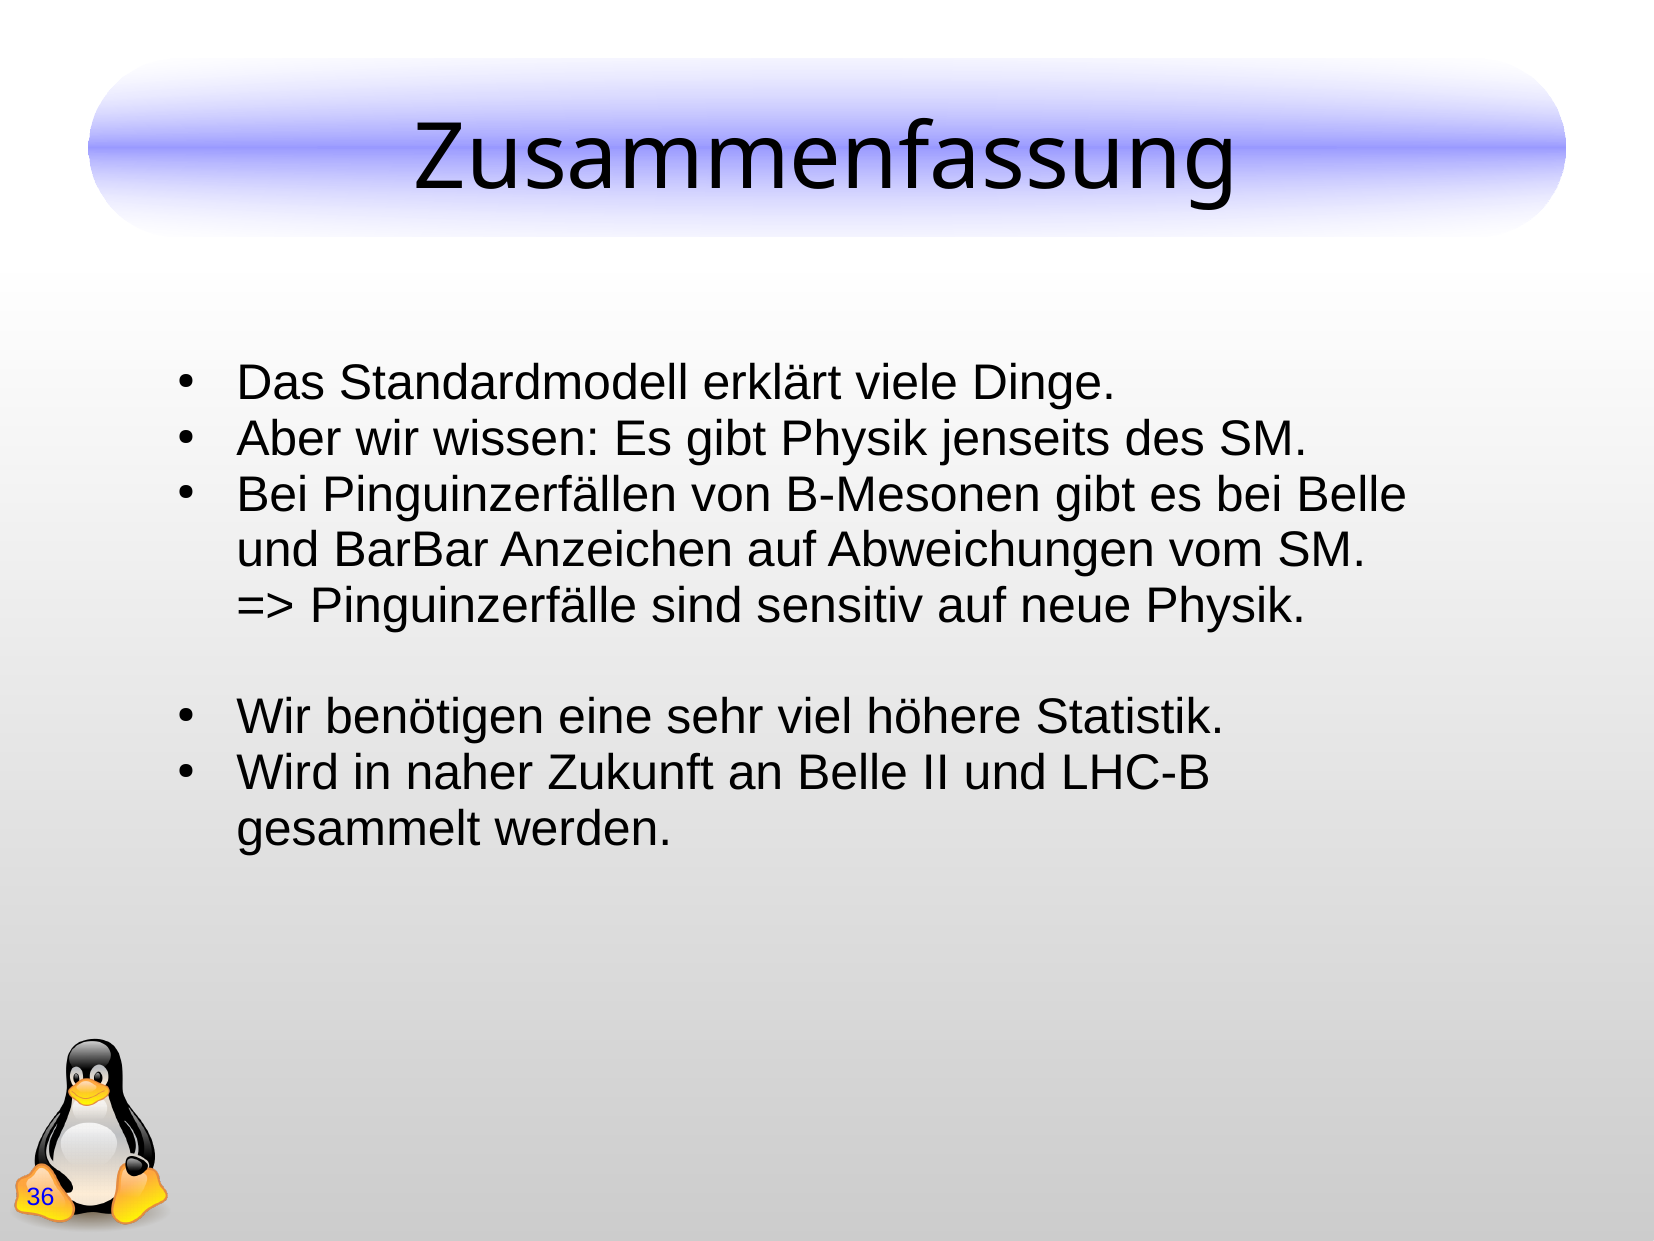

# Zusammenfassung
Das Standardmodell erklärt viele Dinge.
Aber wir wissen: Es gibt Physik jenseits des SM.
Bei Pinguinzerfällen von B-Mesonen gibt es bei Belle und BarBar Anzeichen auf Abweichungen vom SM.
=>	Pinguinzerfälle sind sensitiv auf neue Physik.
Wir benötigen eine sehr viel höhere Statistik.
Wird in naher Zukunft an Belle II und LHC-B gesammelt werden.